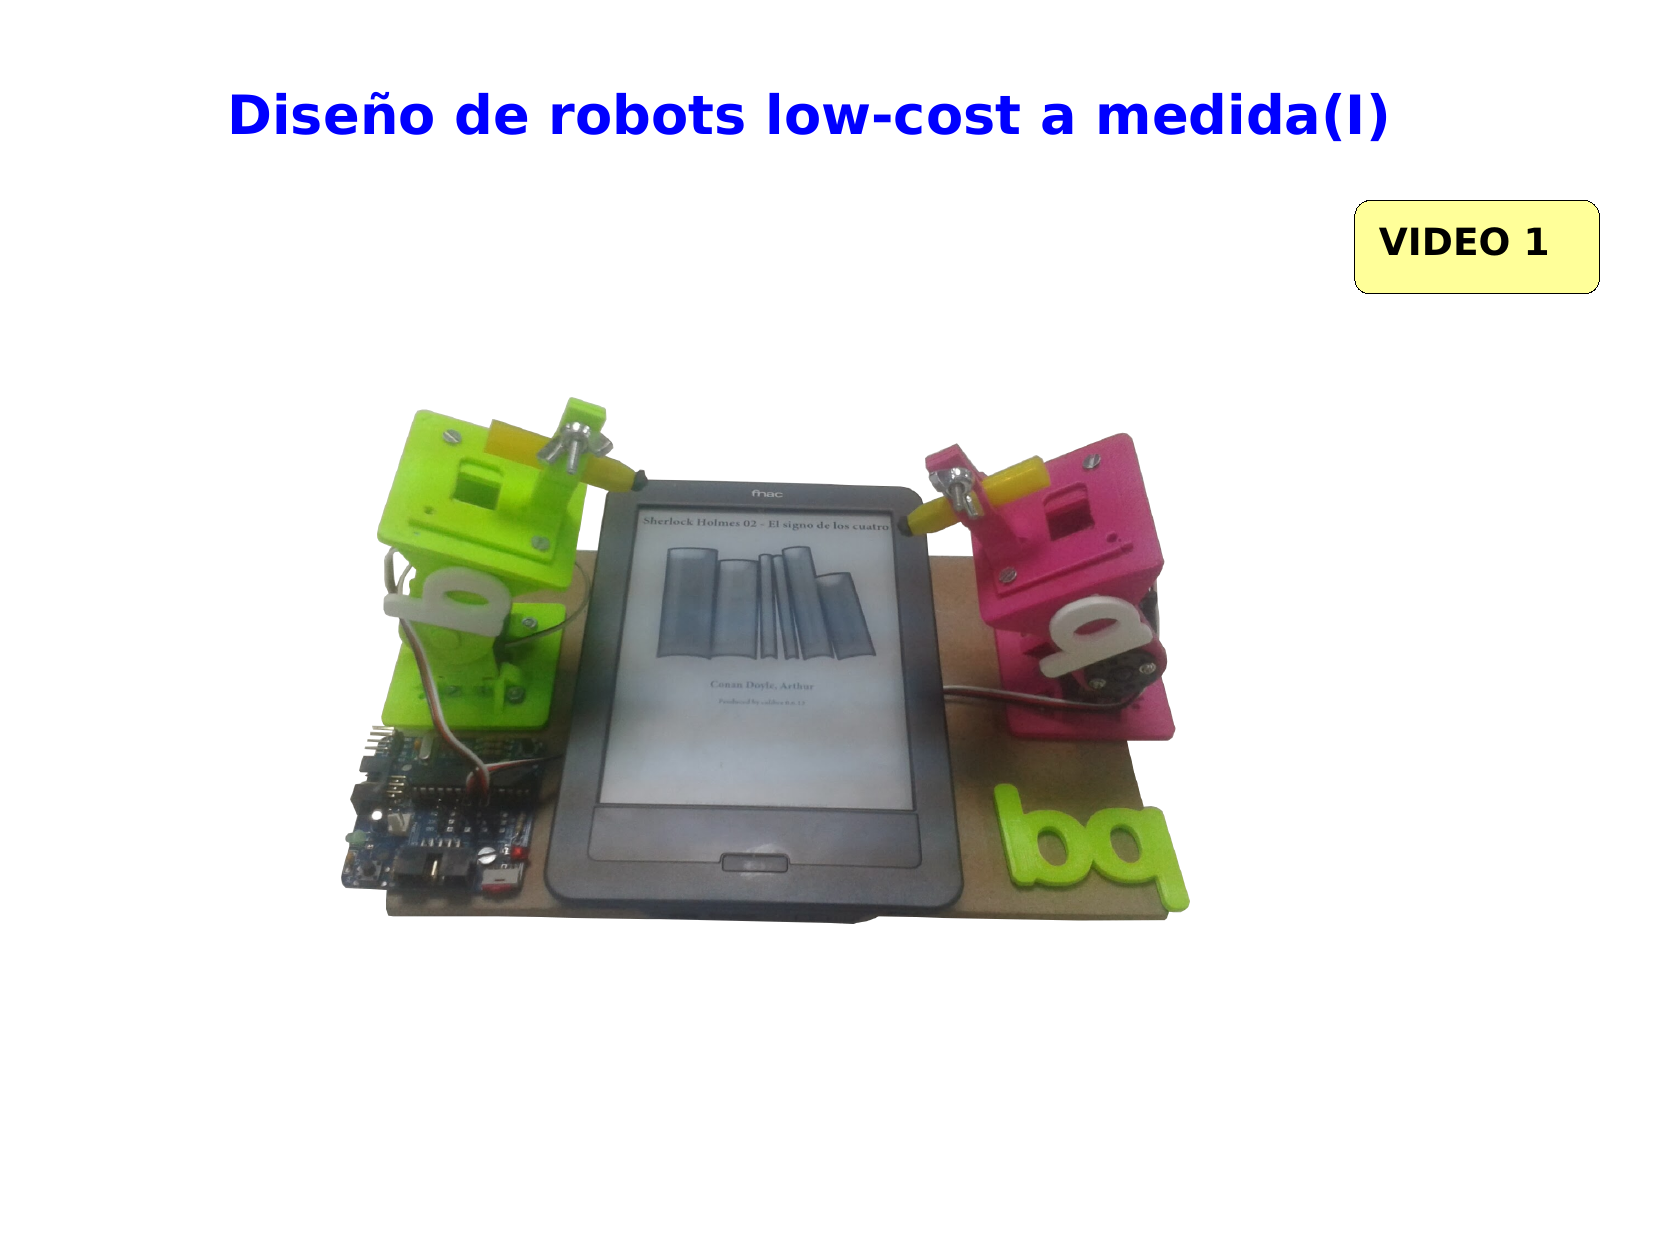

Diseño de robots low-cost a medida(I)
VIDEO 1